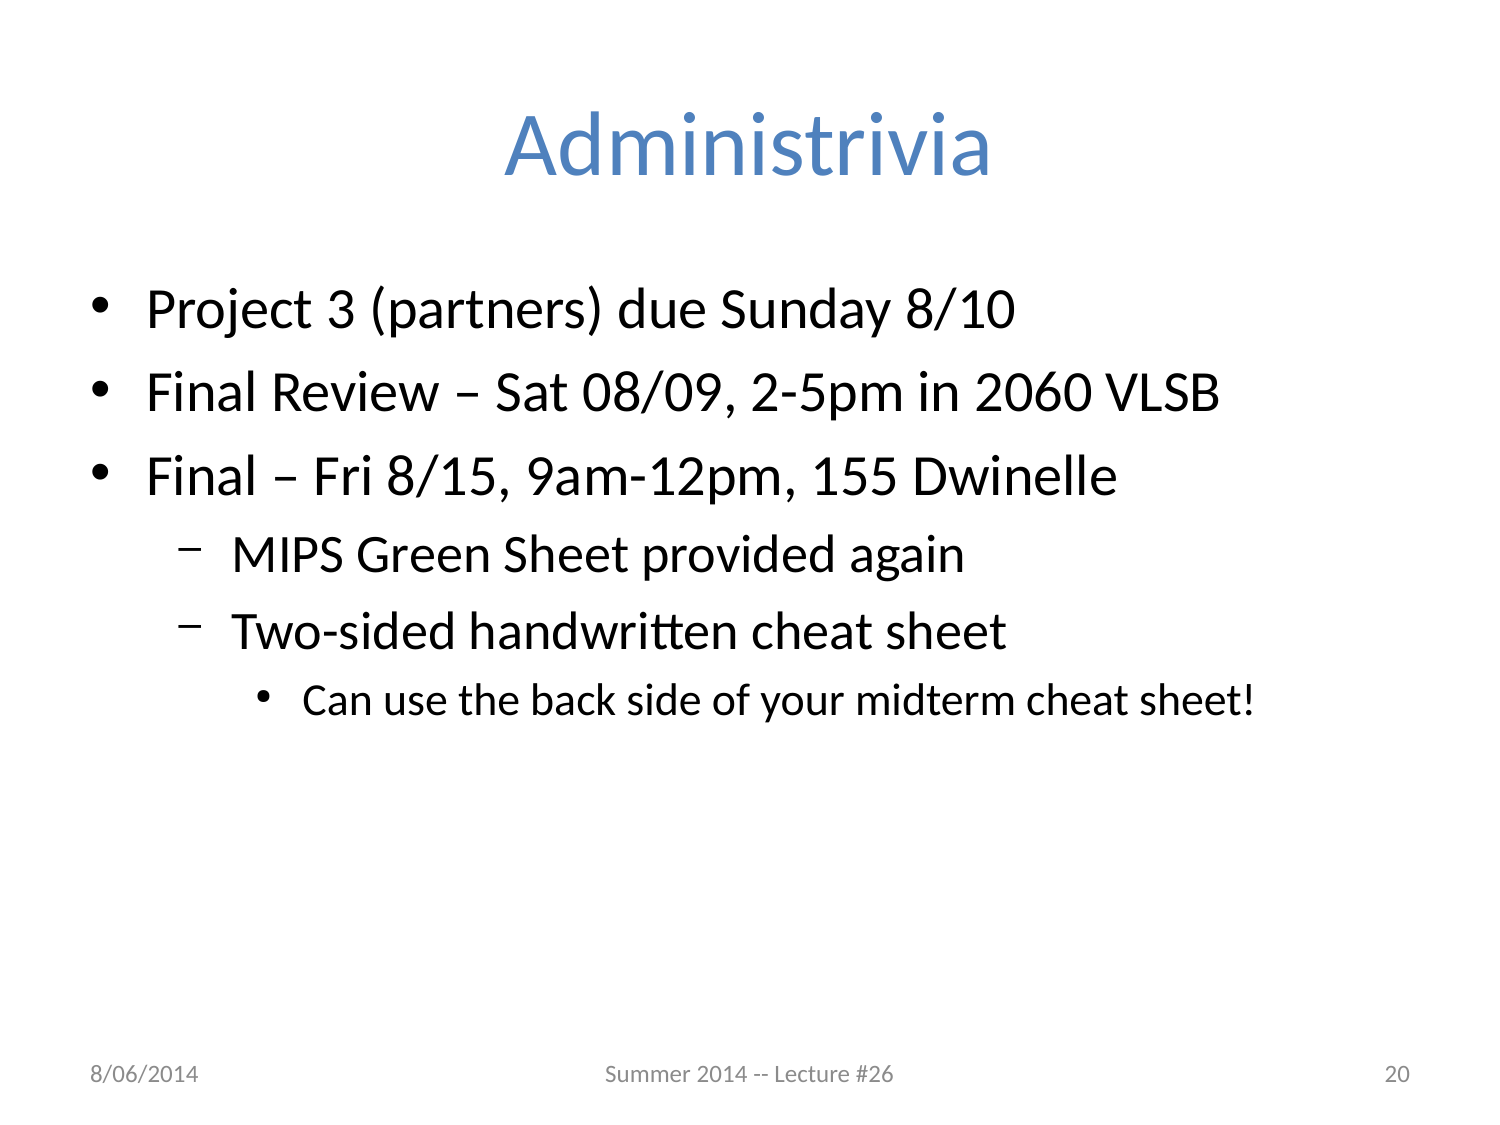

# Administrivia
Project 3 (partners) due Sunday 8/10
Final Review – Sat 08/09, 2-5pm in 2060 VLSB
Final – Fri 8/15, 9am-12pm, 155 Dwinelle
MIPS Green Sheet provided again
Two-sided handwritten cheat sheet
Can use the back side of your midterm cheat sheet!
8/06/2014
Summer 2014 -- Lecture #26